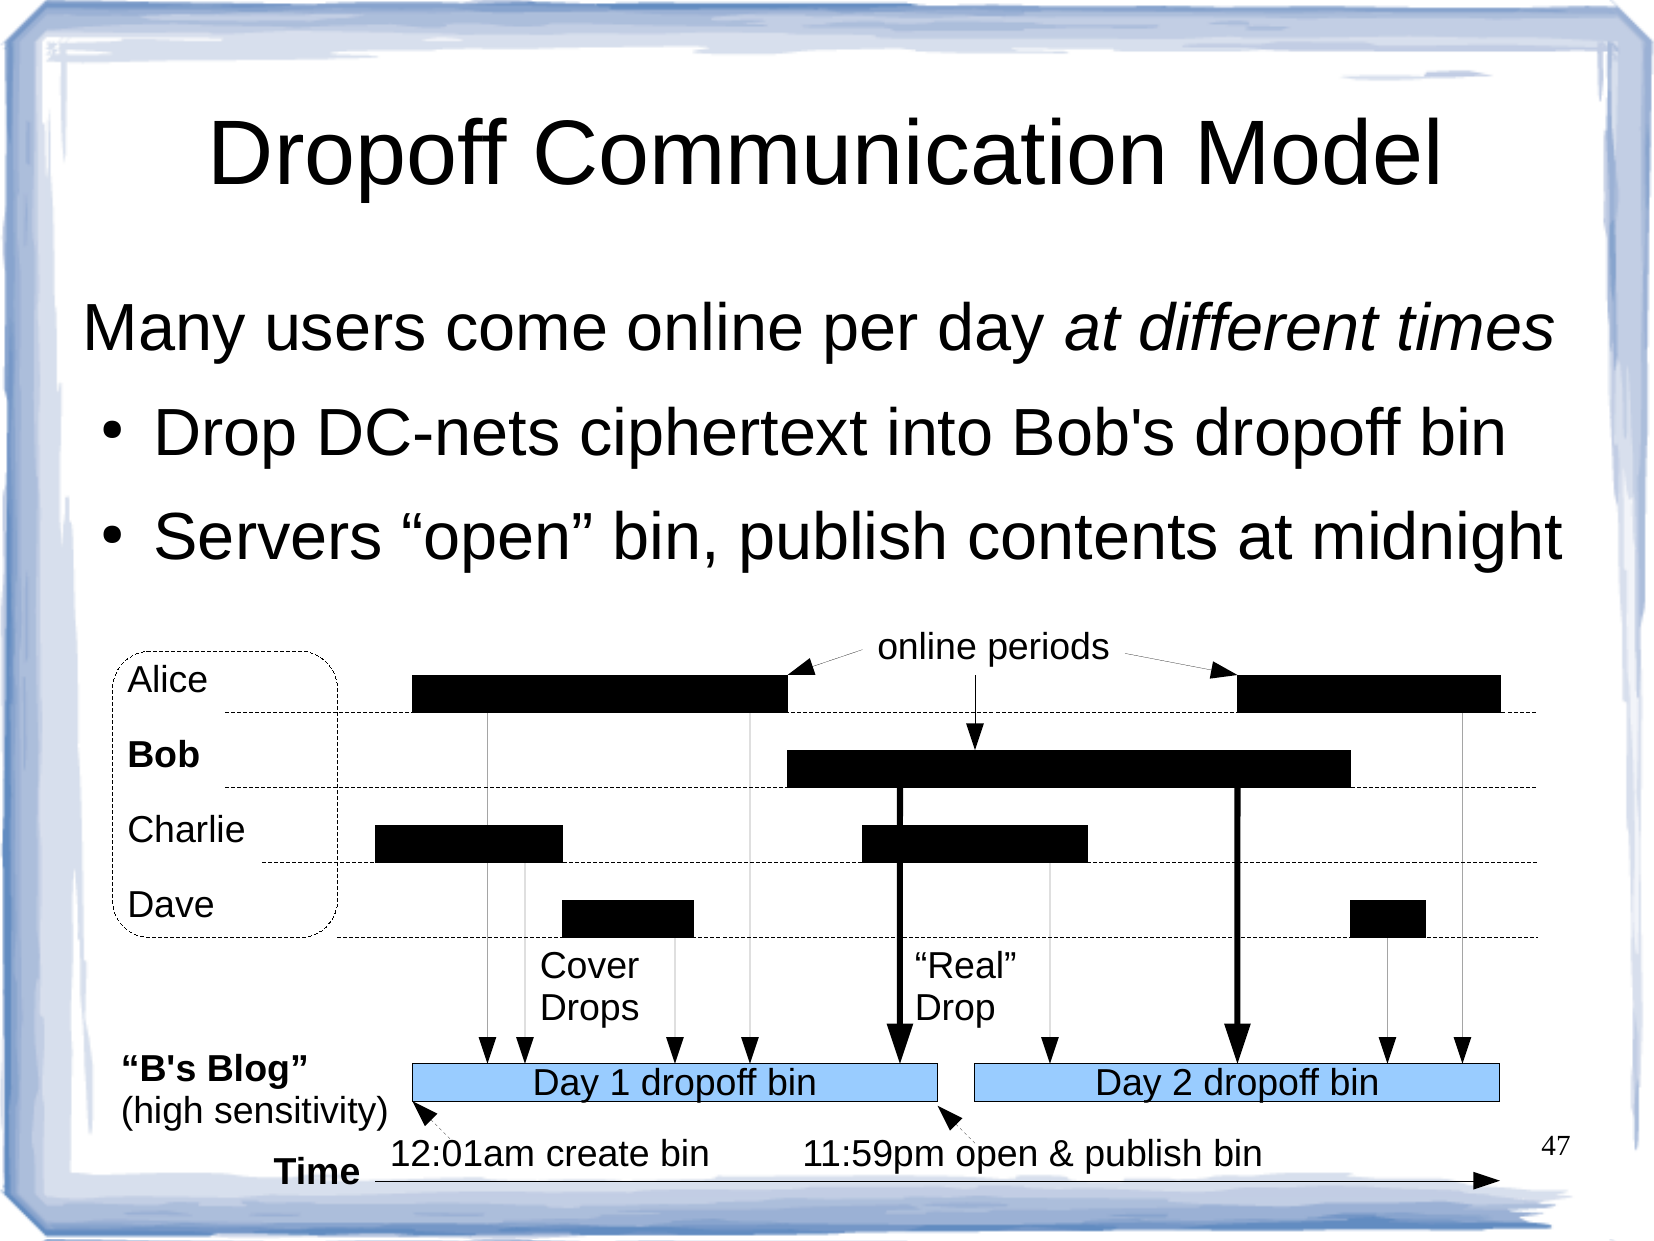

# Dropoff Communication Model
Many users come online per day at different times
Drop DC-nets ciphertext into Bob's dropoff bin
Servers “open” bin, publish contents at midnight
online periods
Alice
Bob
Charlie
Dave
Cover
Drops
“Real”
Drop
“B's Blog”
(high sensitivity)
Day 1 dropoff bin
Day 2 dropoff bin
12:01am create bin
11:59pm open & publish bin
47
Time